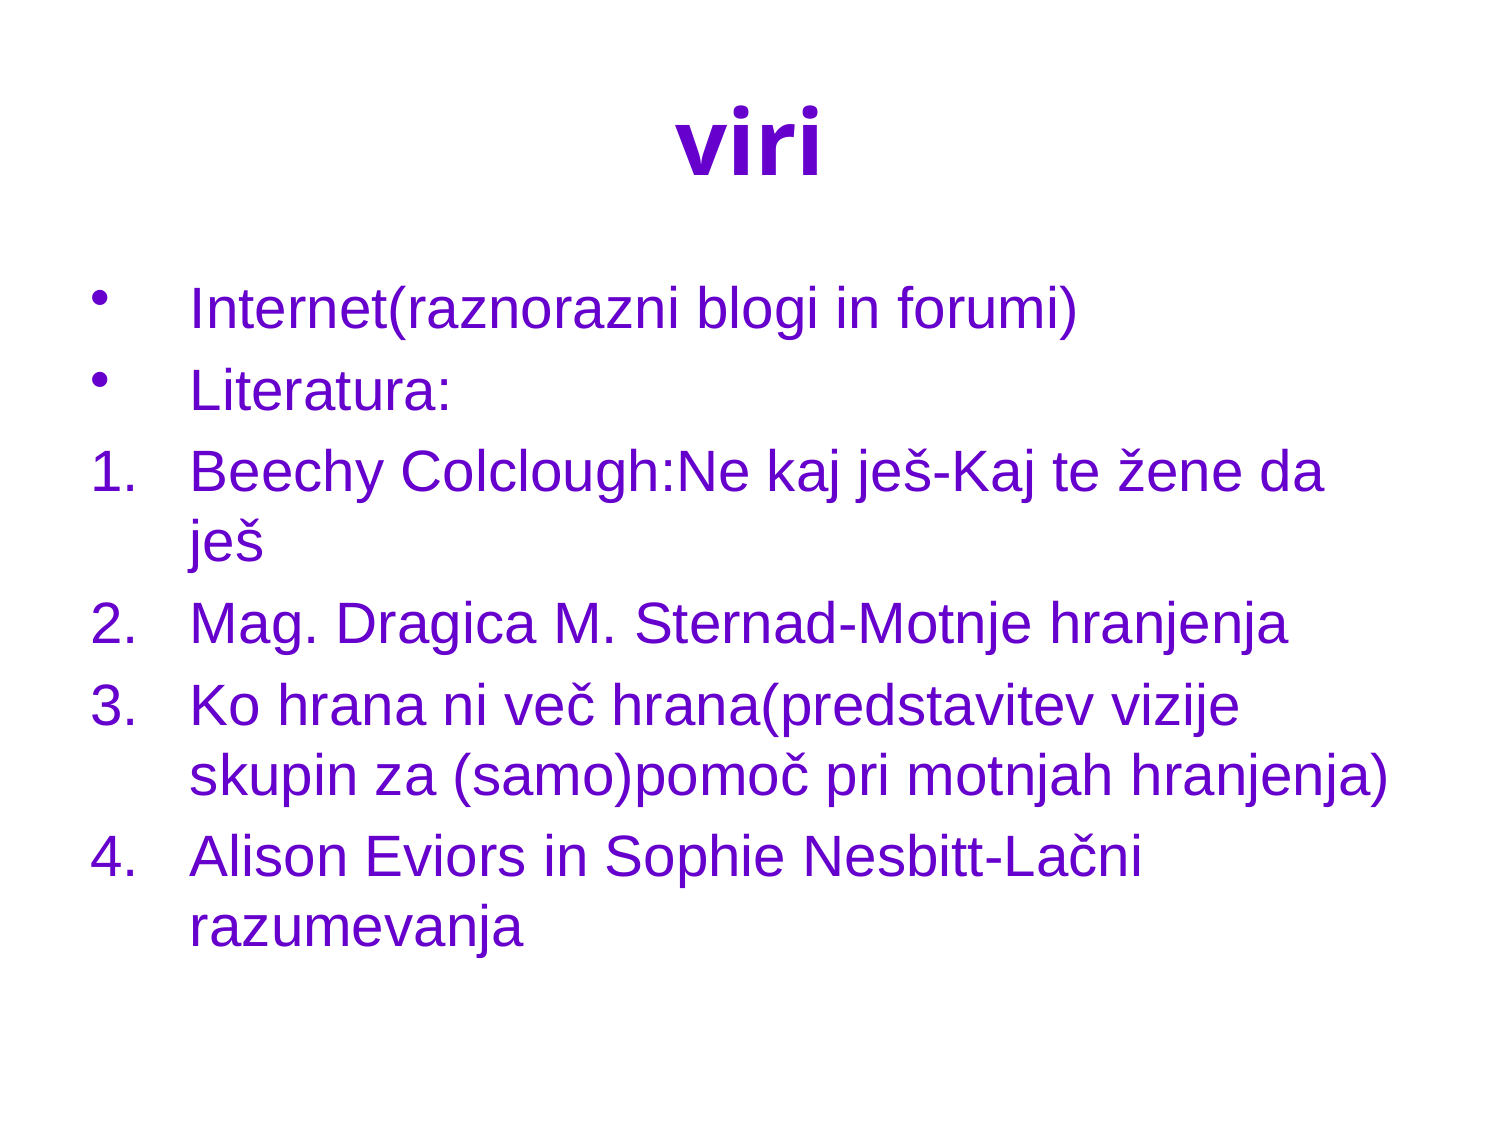

# viri
Internet(raznorazni blogi in forumi)
Literatura:
Beechy Colclough:Ne kaj ješ-Kaj te žene da ješ
Mag. Dragica M. Sternad-Motnje hranjenja
Ko hrana ni več hrana(predstavitev vizije skupin za (samo)pomoč pri motnjah hranjenja)
Alison Eviors in Sophie Nesbitt-Lačni razumevanja